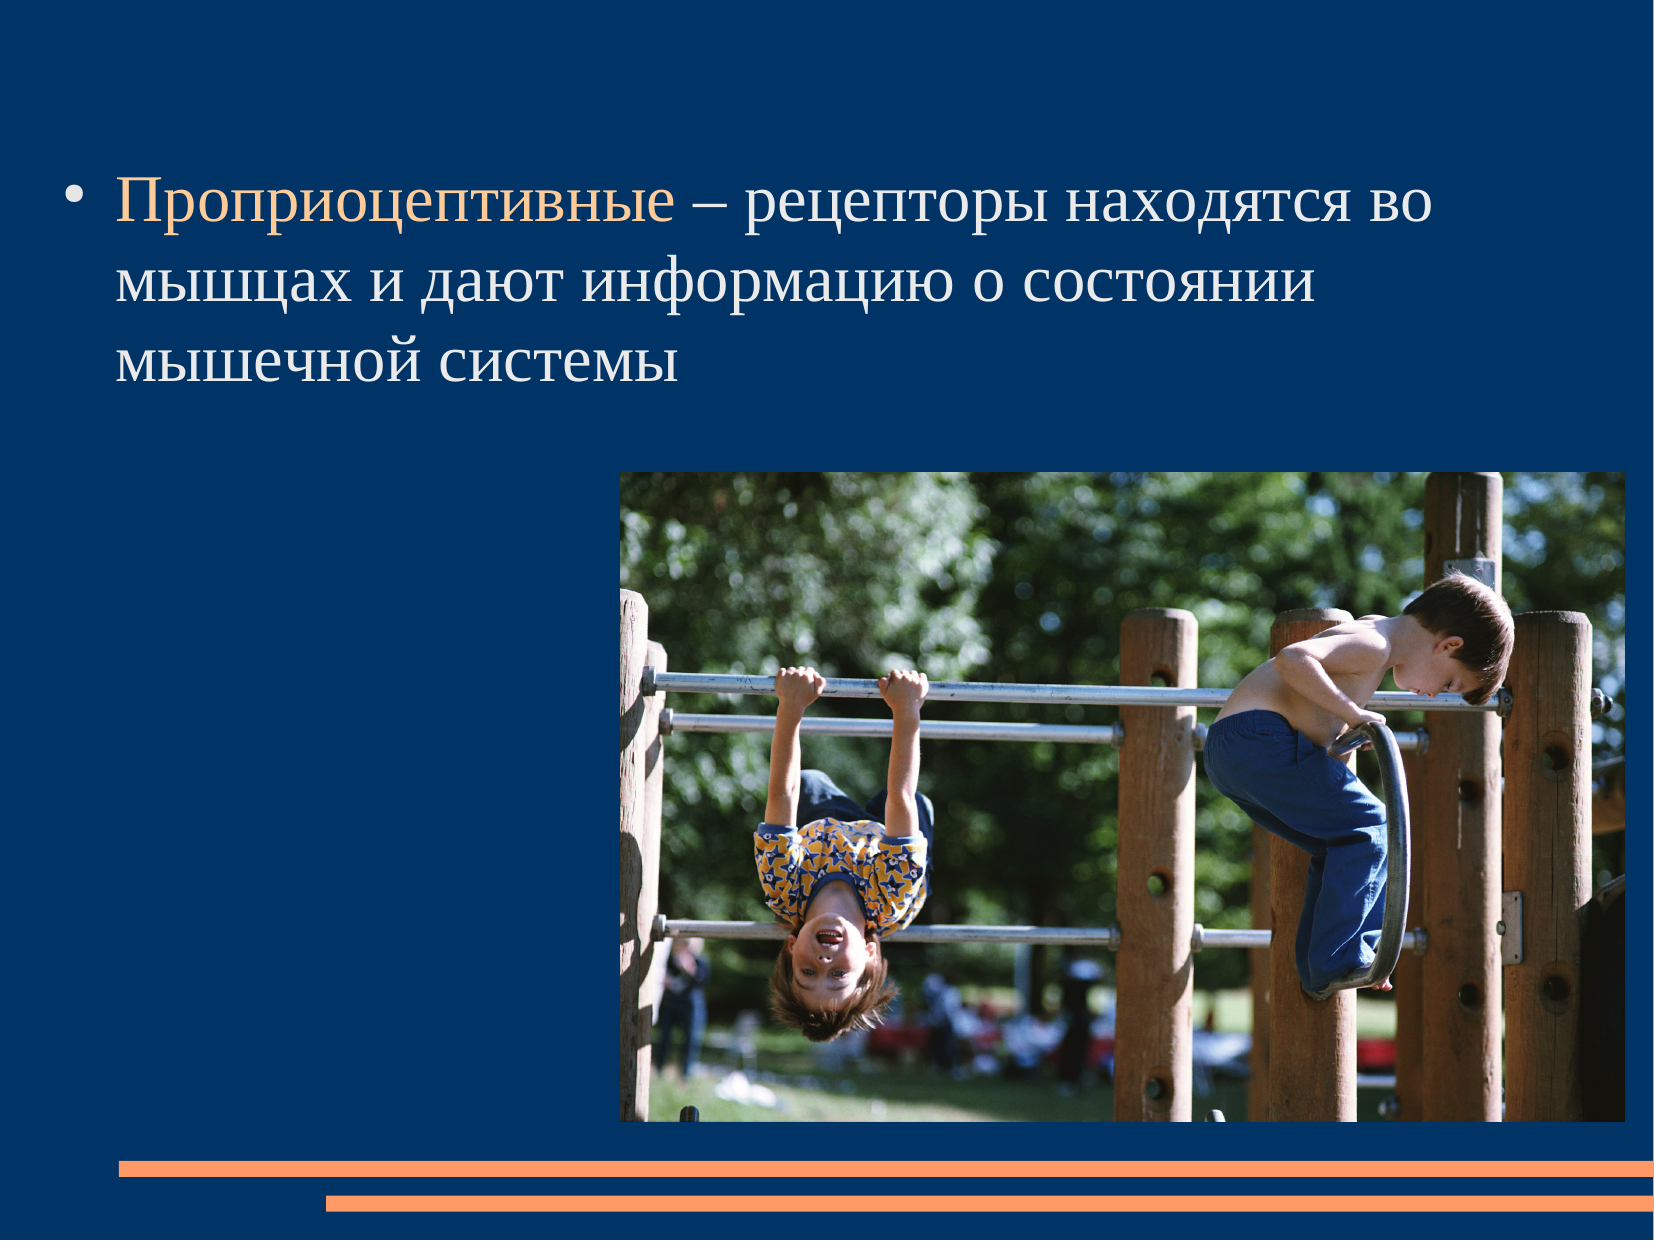

# Проприоцептивные – рецепторы находятся во мышцах и дают информацию о состоянии мышечной системы